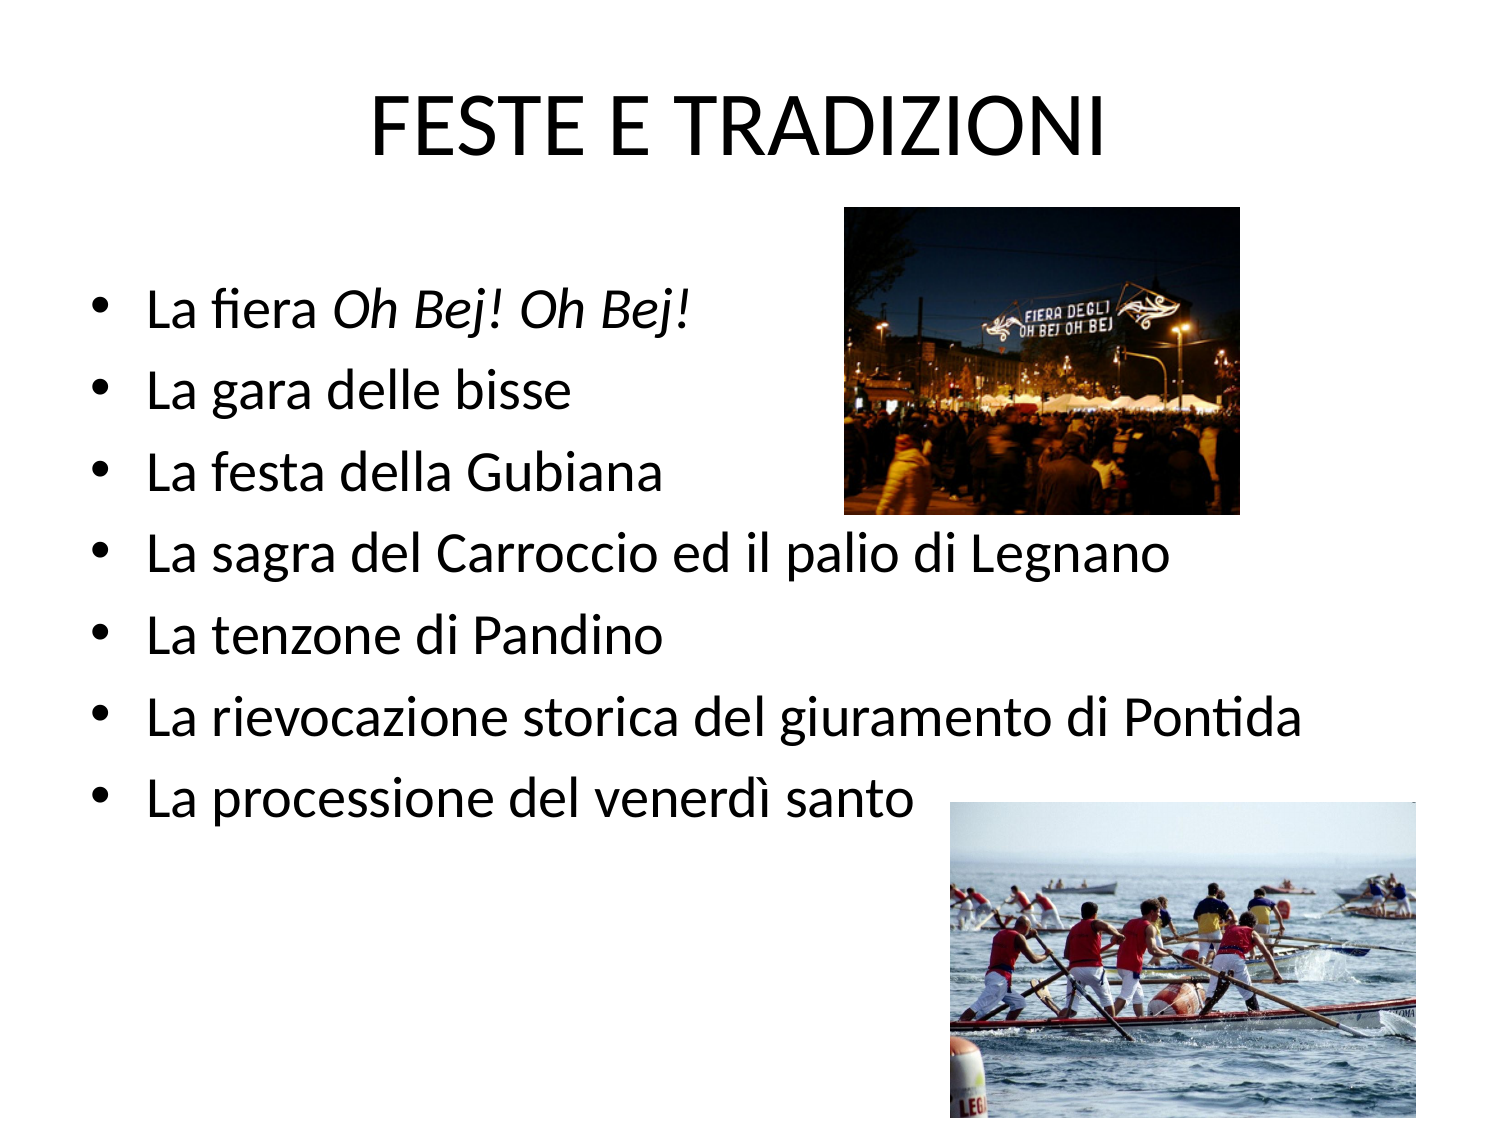

# FESTE E TRADIZIONI
La fiera Oh Bej! Oh Bej!
La gara delle bisse
La festa della Gubiana
La sagra del Carroccio ed il palio di Legnano
La tenzone di Pandino
La rievocazione storica del giuramento di Pontida
La processione del venerdì santo